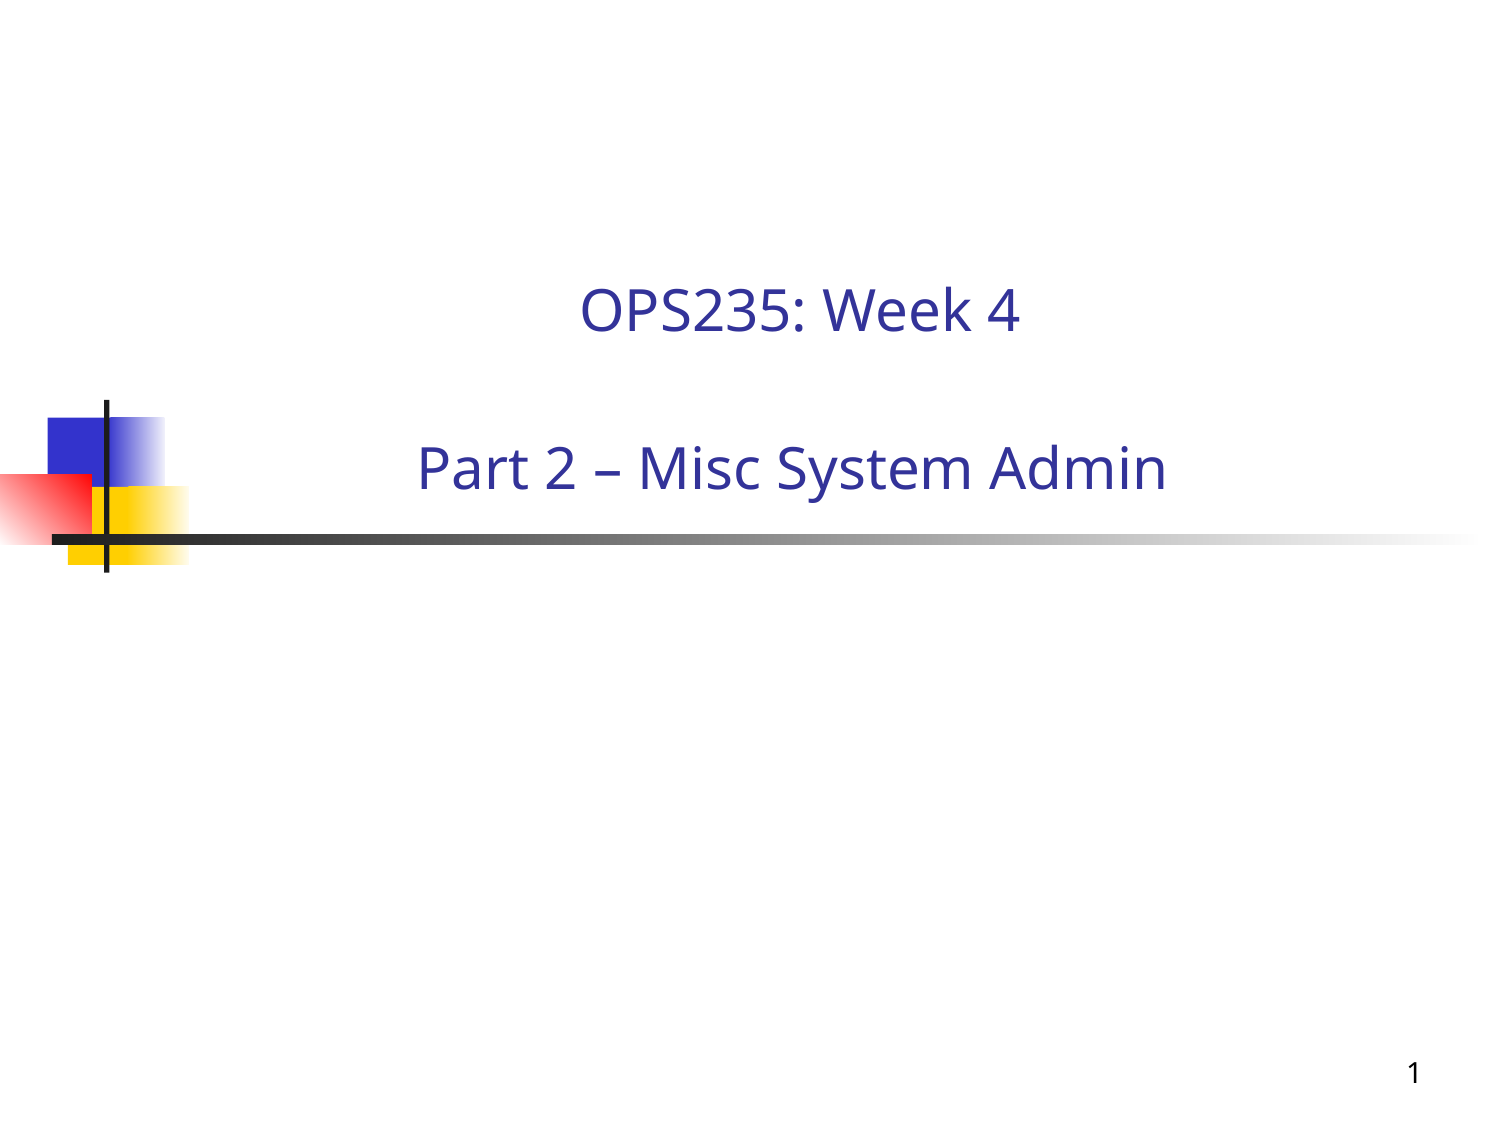

# OPS235: Week 4 Part 2 – Misc System Admin
1